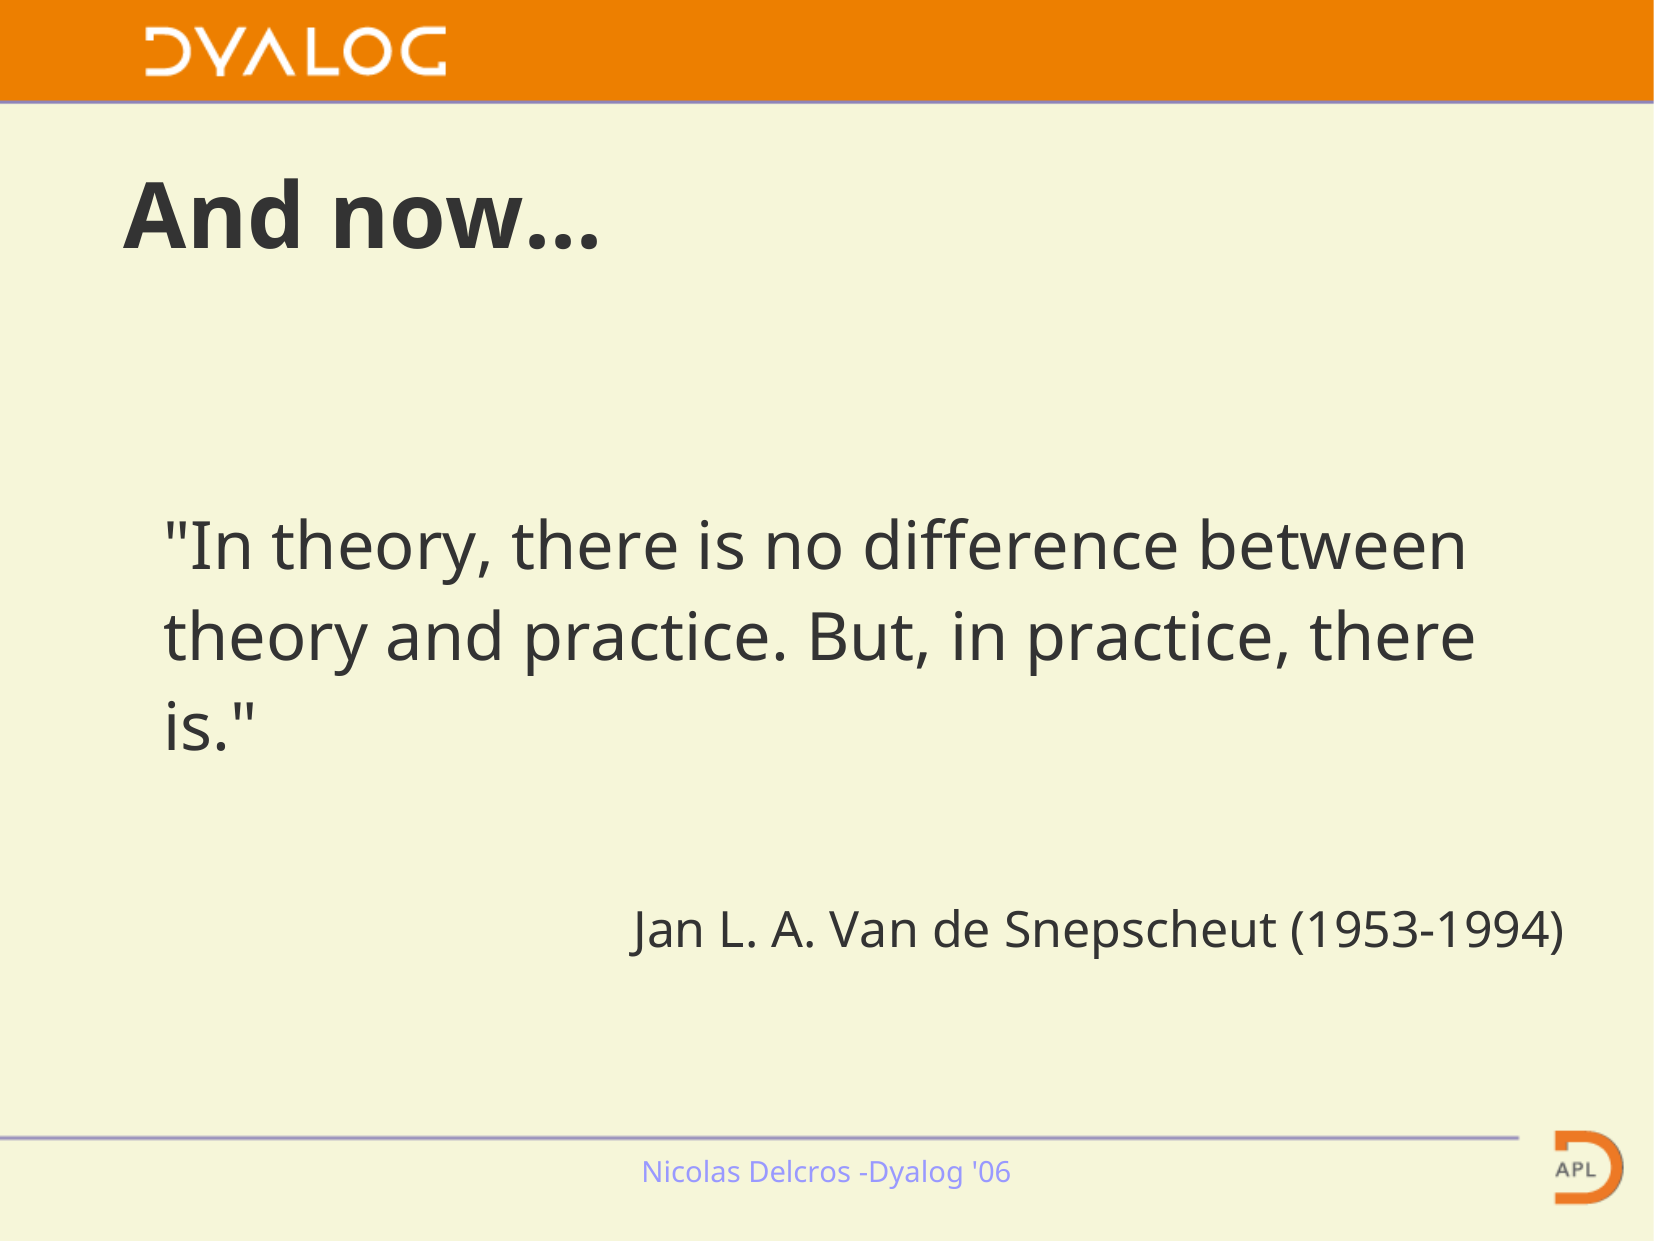

# And now...
"In theory, there is no difference between theory and practice. But, in practice, there is."
Jan L. A. Van de Snepscheut (1953-1994)
Nicolas Delcros -Dyalog '06